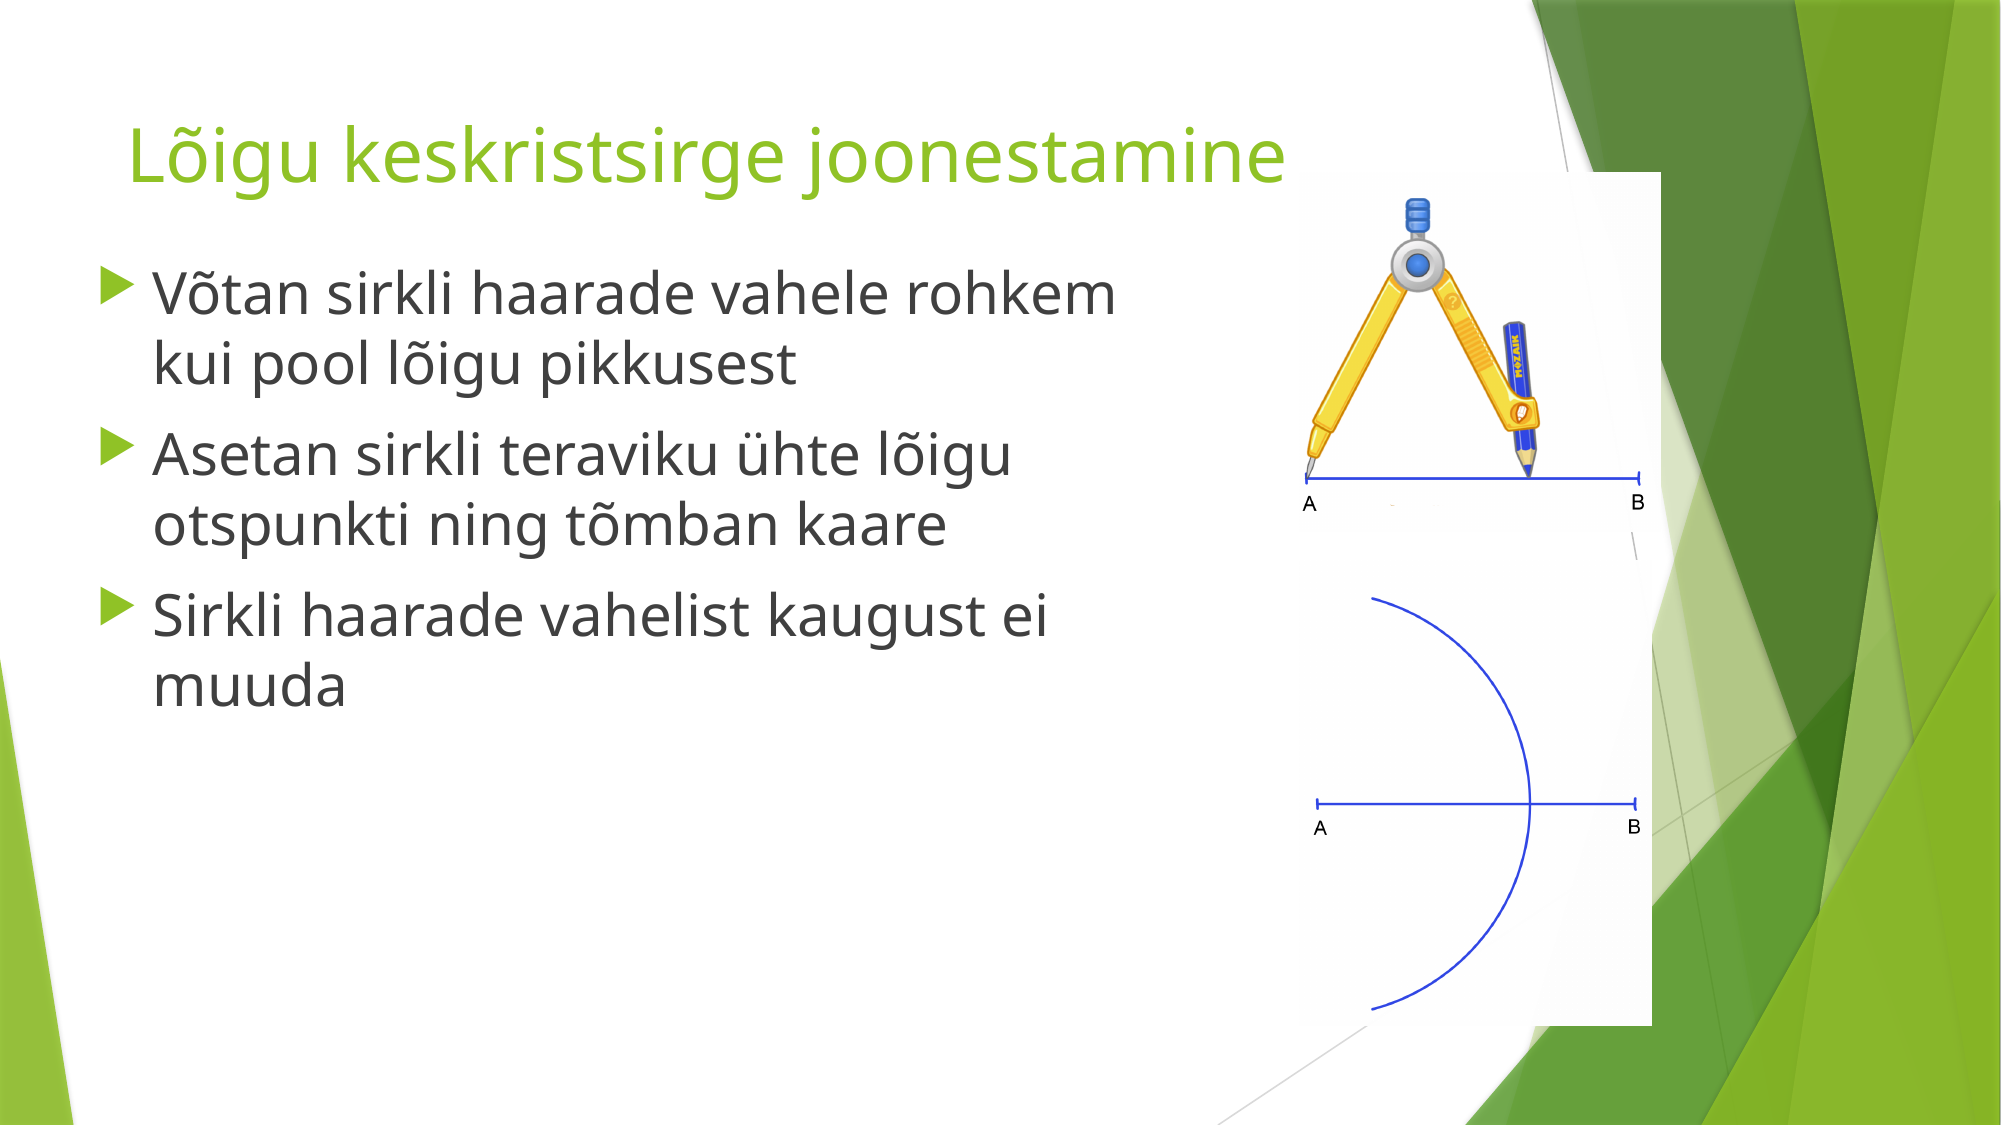

# Lõigu keskristsirge joonestamine
Võtan sirkli haarade vahele rohkem kui pool lõigu pikkusest
Asetan sirkli teraviku ühte lõigu otspunkti ning tõmban kaare
Sirkli haarade vahelist kaugust ei muuda